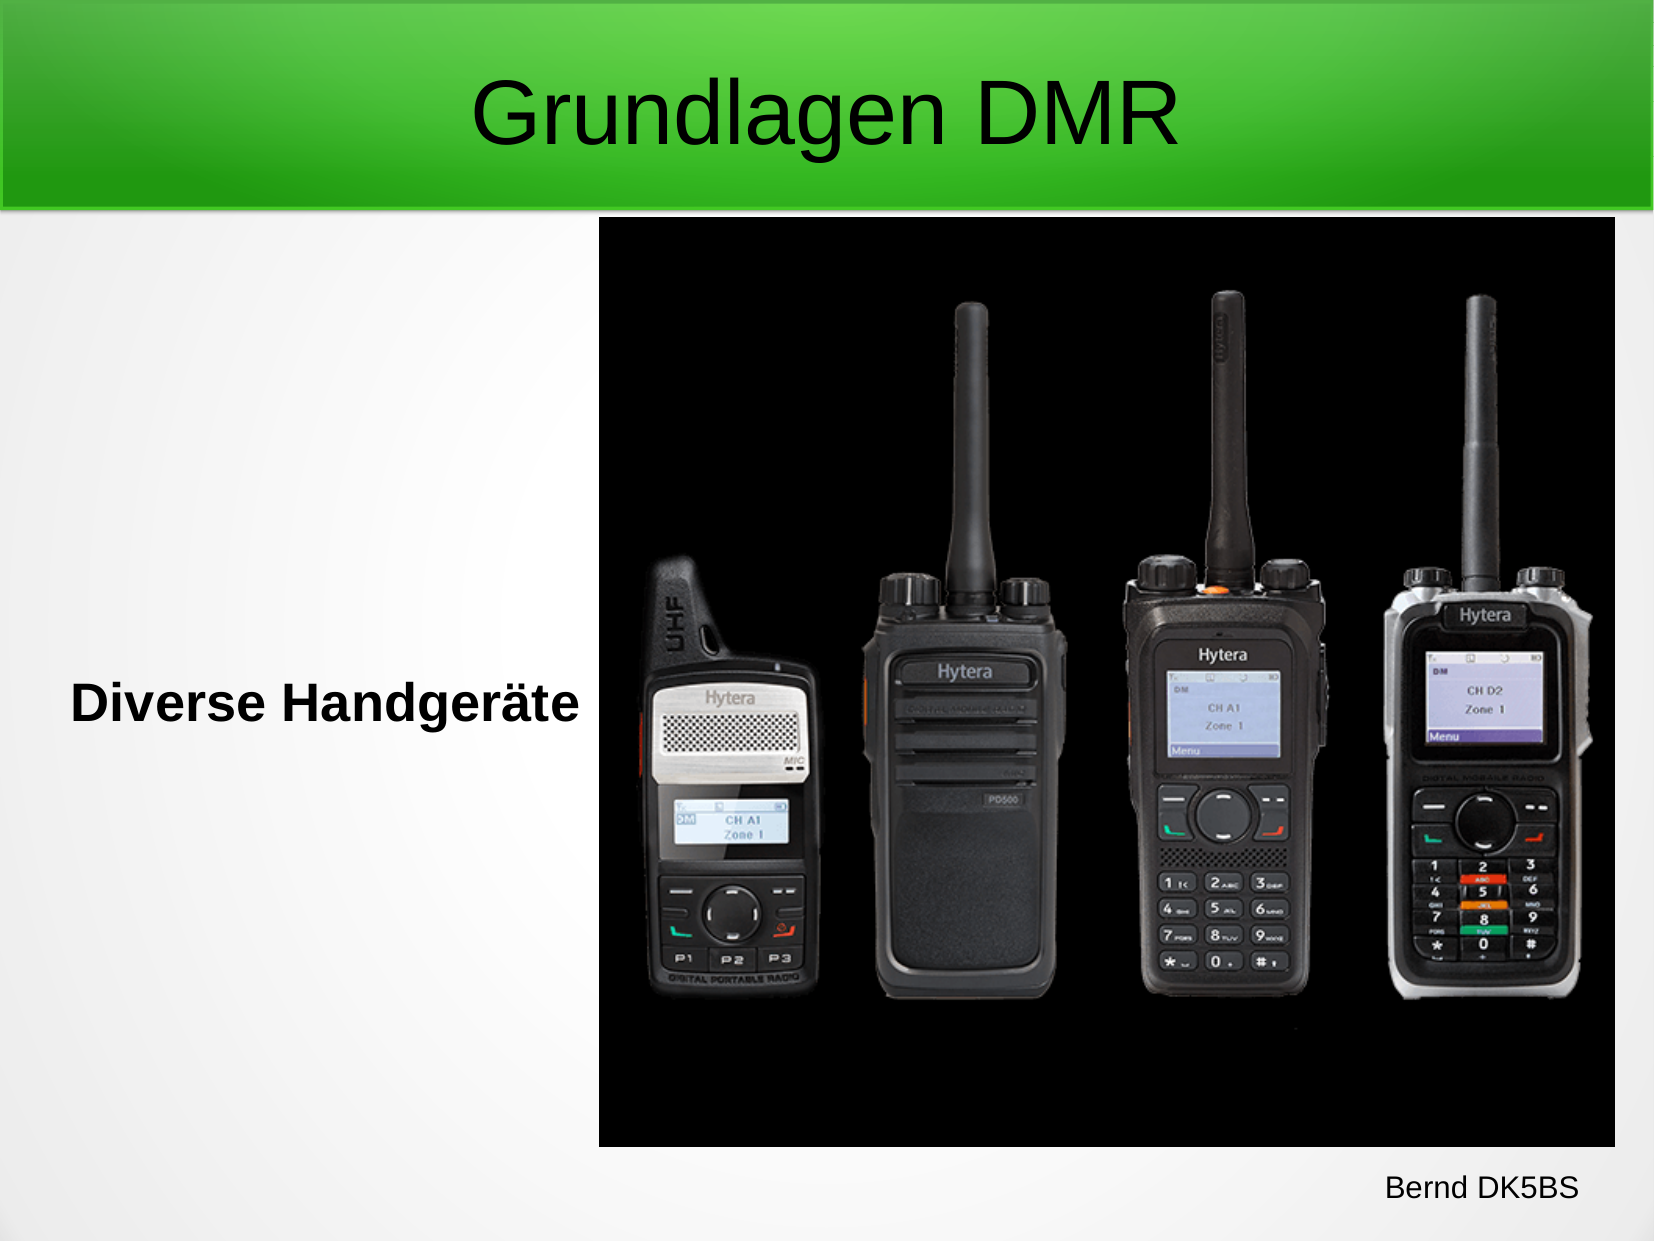

# Grundlagen DMR
Diverse Handgeräte
Bernd DK5BS